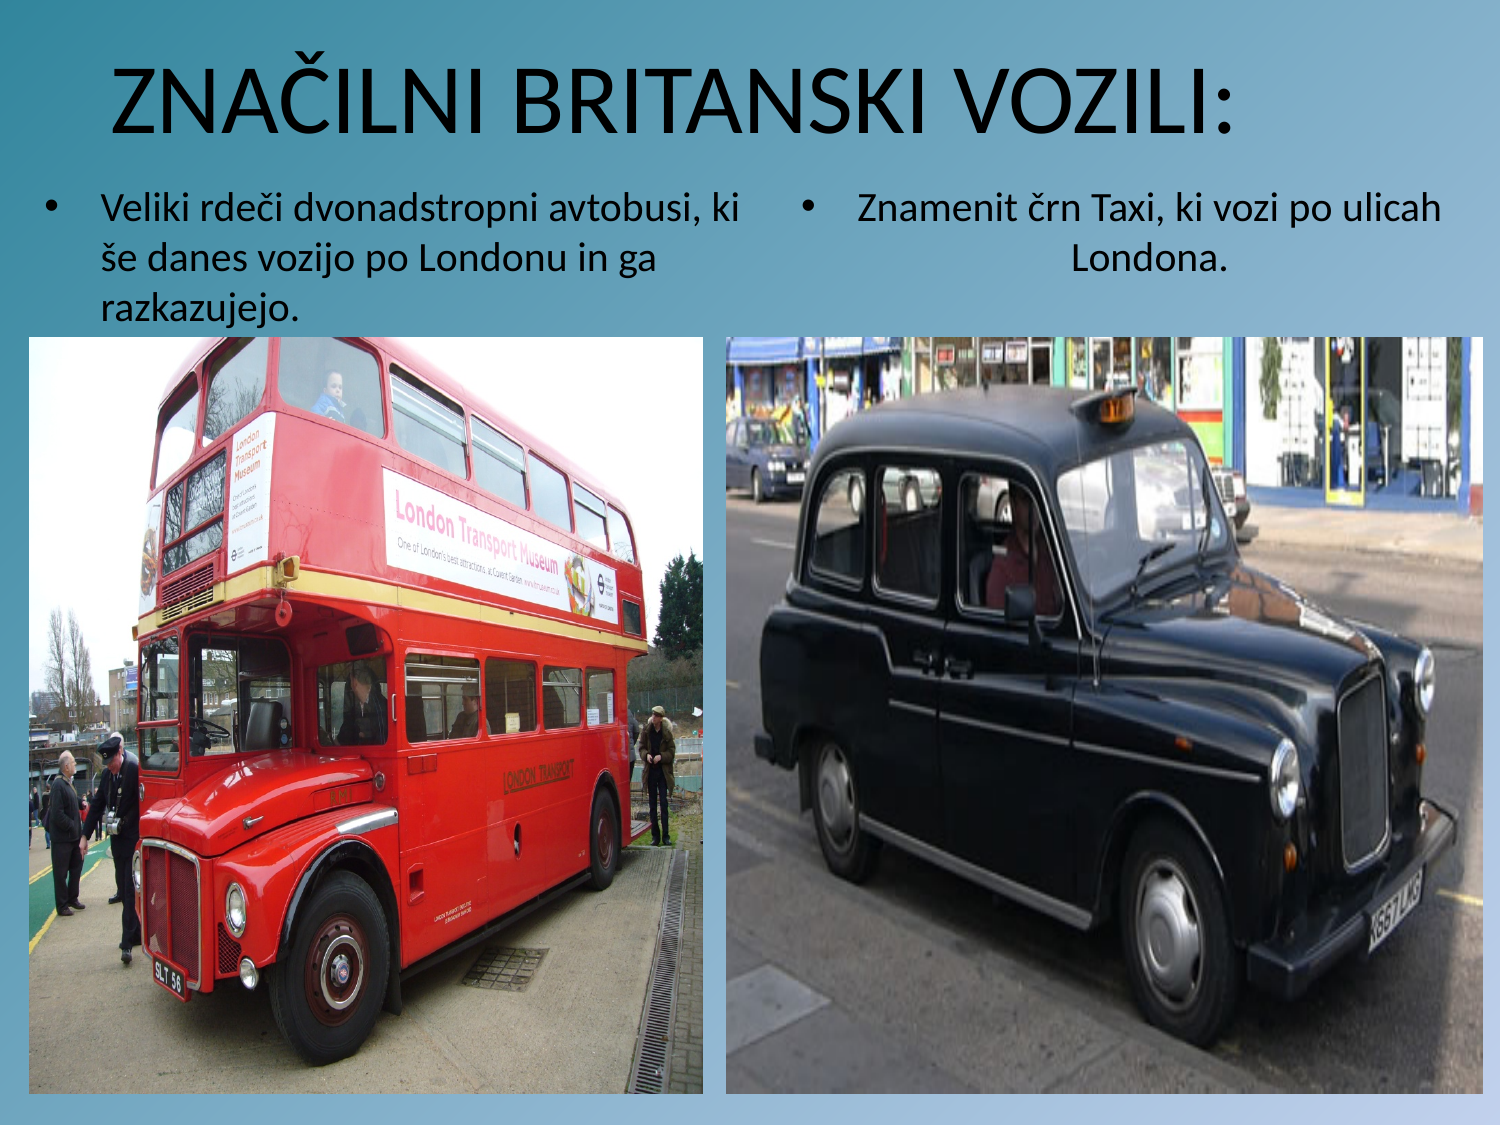

# ZNAČILNI BRITANSKI VOZILI:
Veliki rdeči dvonadstropni avtobusi, ki še danes vozijo po Londonu in ga razkazujejo.
Znamenit črn Taxi, ki vozi po ulicah Londona.